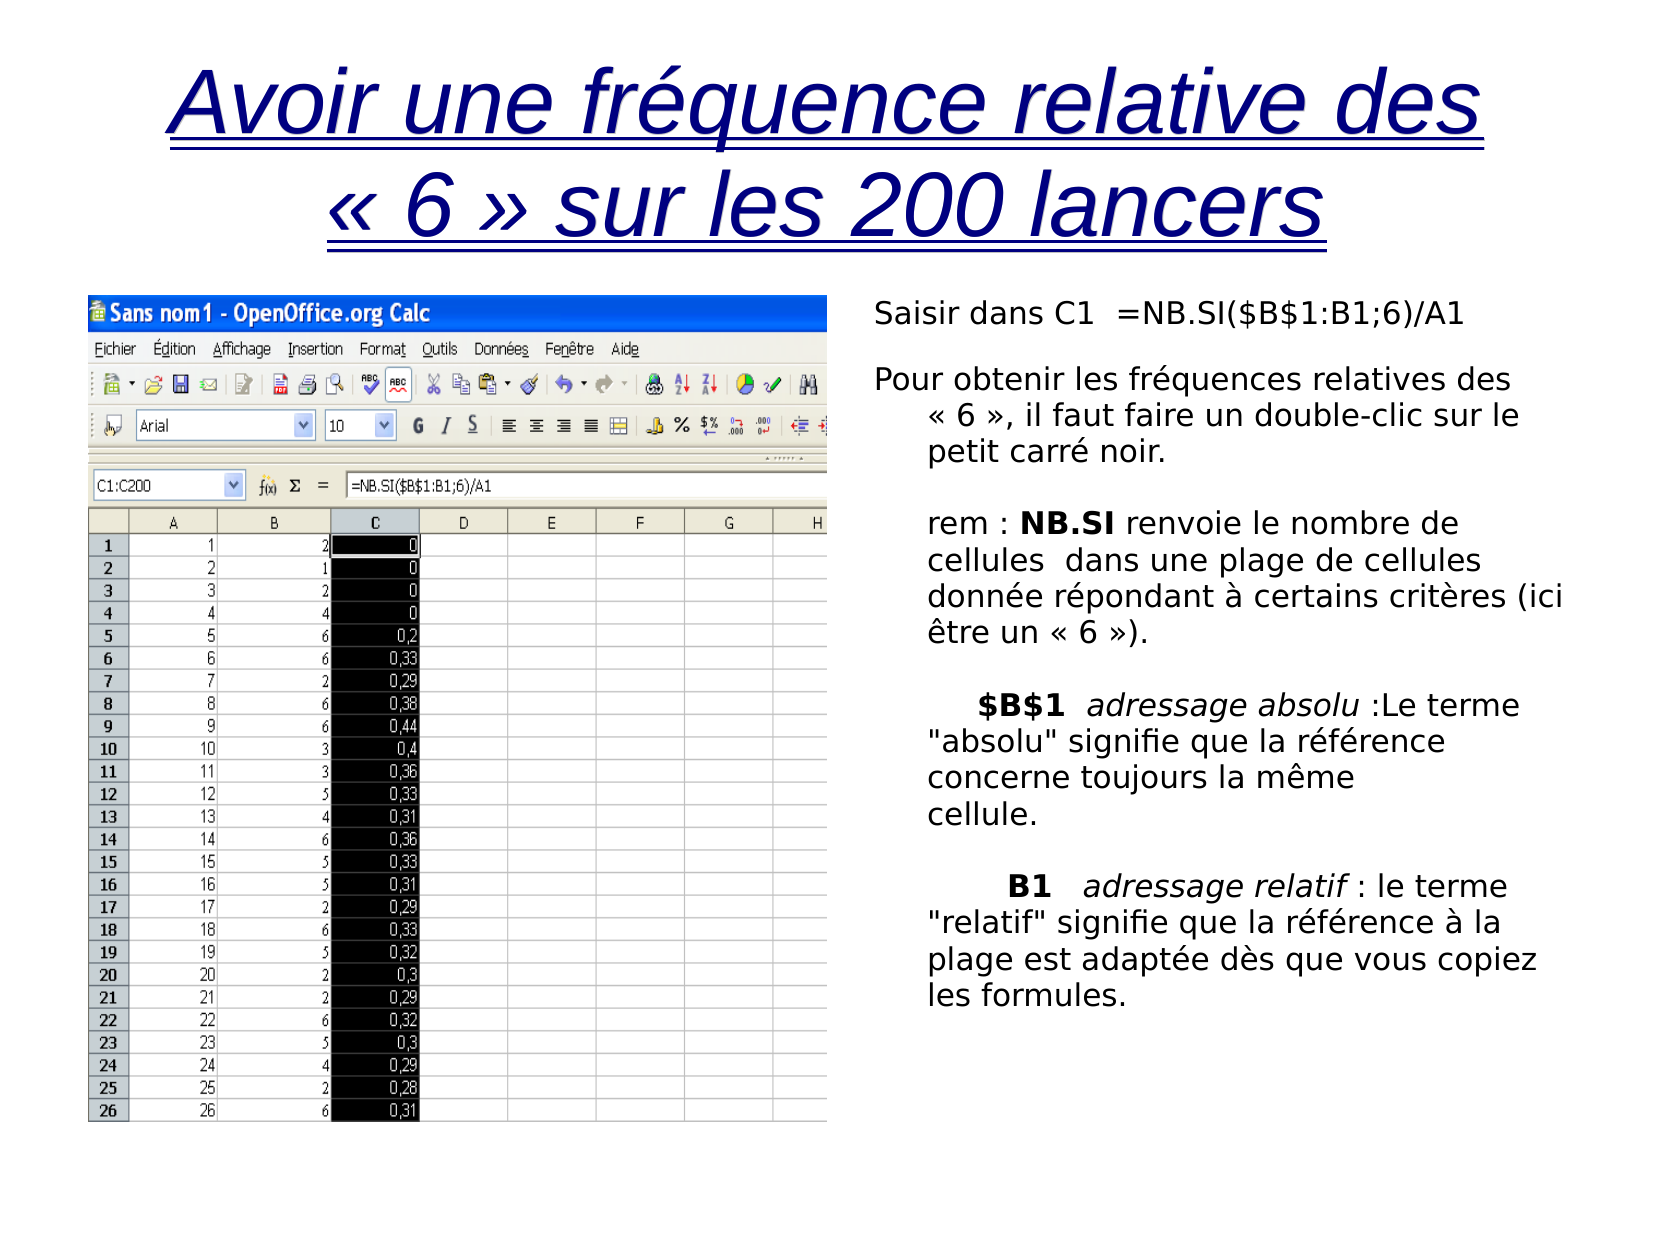

# Avoir une fréquence relative des « 6 » sur les 200 lancers
Saisir dans C1 =NB.SI($B$1:B1;6)/A1
Pour obtenir les fréquences relatives des « 6 », il faut faire un double-clic sur le petit carré noir.
rem : NB.SI renvoie le nombre de cellules dans une plage de cellules donnée répondant à certains critères (ici être un « 6 »).
 $B$1 adressage absolu :Le terme "absolu" signifie que la référence concerne toujours la même cellule.
 B1 adressage relatif : le terme "relatif" signifie que la référence à la plage est adaptée dès que vous copiez les formules.